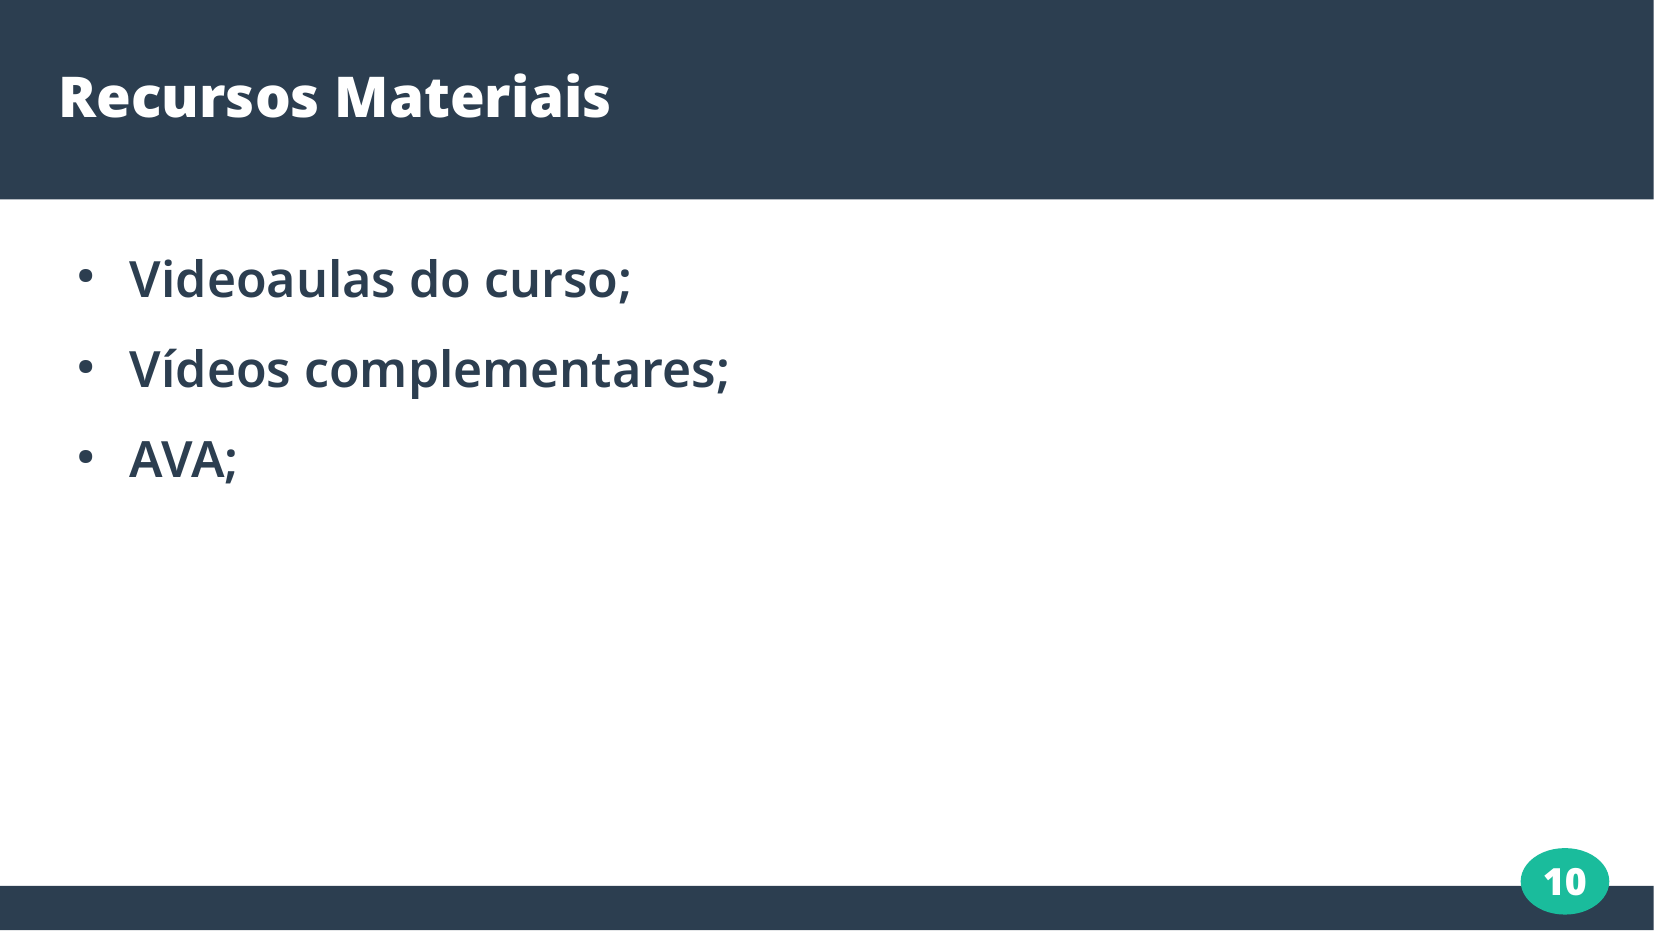

# Recursos Materiais
Videoaulas do curso;
Vídeos complementares;
AVA;
10